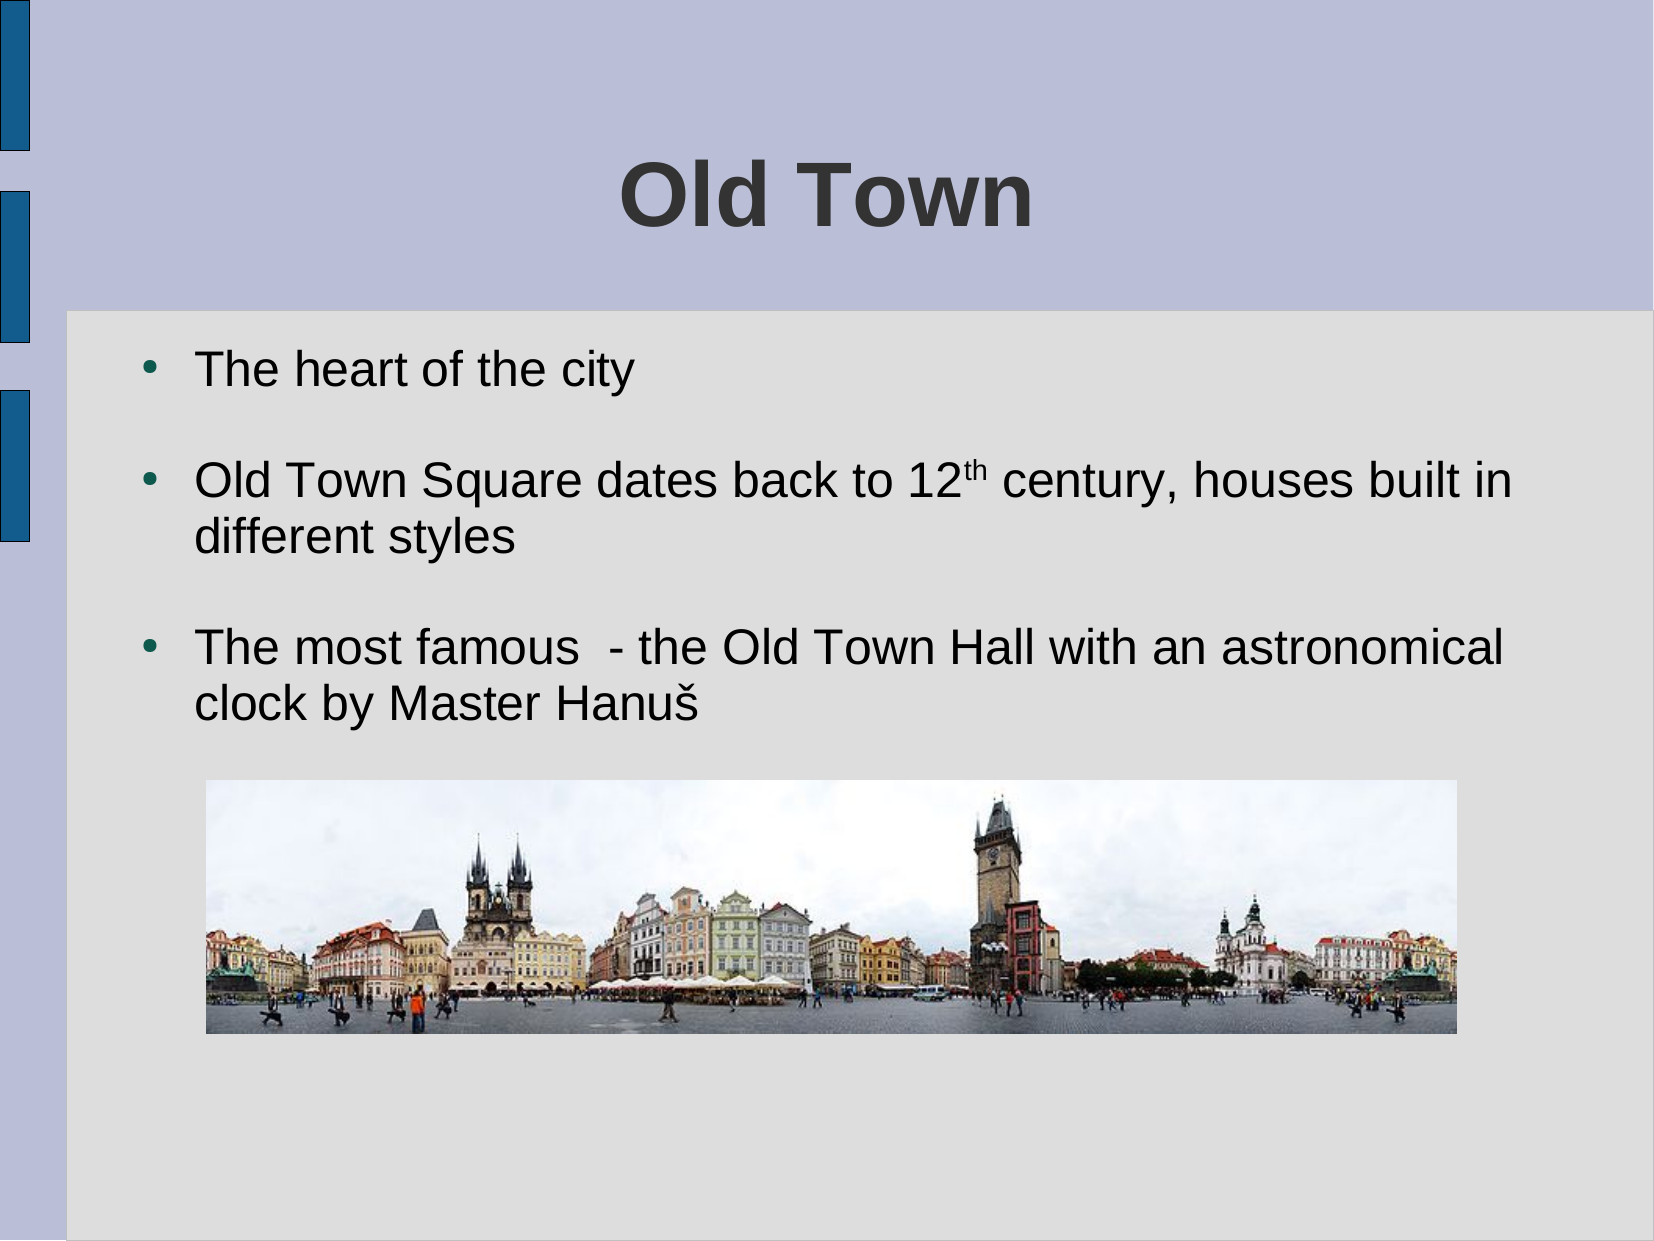

# Old Town
The heart of the city
Old Town Square dates back to 12th century, houses built in different styles
The most famous - the Old Town Hall with an astronomical clock by Master Hanuš